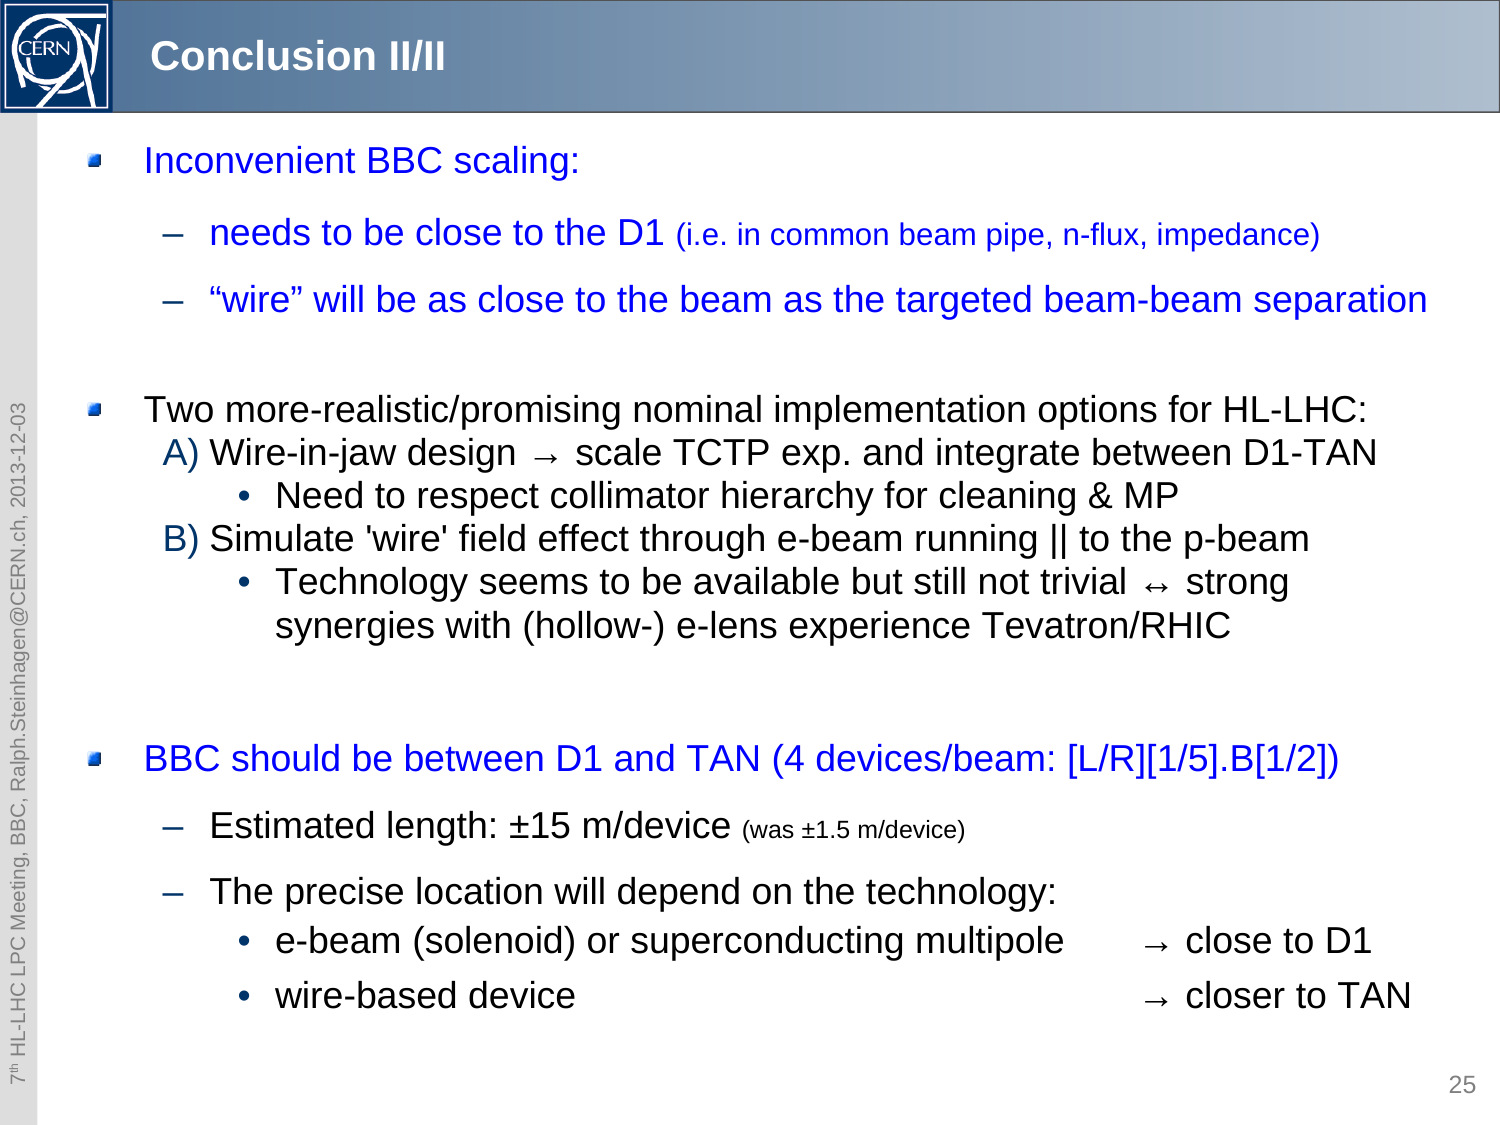

# Conclusion II/II
Inconvenient BBC scaling:
needs to be close to the D1 (i.e. in common beam pipe, n-flux, impedance)
“wire” will be as close to the beam as the targeted beam-beam separation
Two more-realistic/promising nominal implementation options for HL-LHC:
Wire-in-jaw design → scale TCTP exp. and integrate between D1-TAN
Need to respect collimator hierarchy for cleaning & MP
Simulate 'wire' field effect through e-beam running || to the p-beam
Technology seems to be available but still not trivial ↔ strong synergies with (hollow-) e-lens experience Tevatron/RHIC
BBC should be between D1 and TAN (4 devices/beam: [L/R][1/5].B[1/2])
Estimated length: ±15 m/device (was ±1.5 m/device)
The precise location will depend on the technology:
e-beam (solenoid) or superconducting multipole 	→ close to D1
wire-based device 				→ closer to TAN